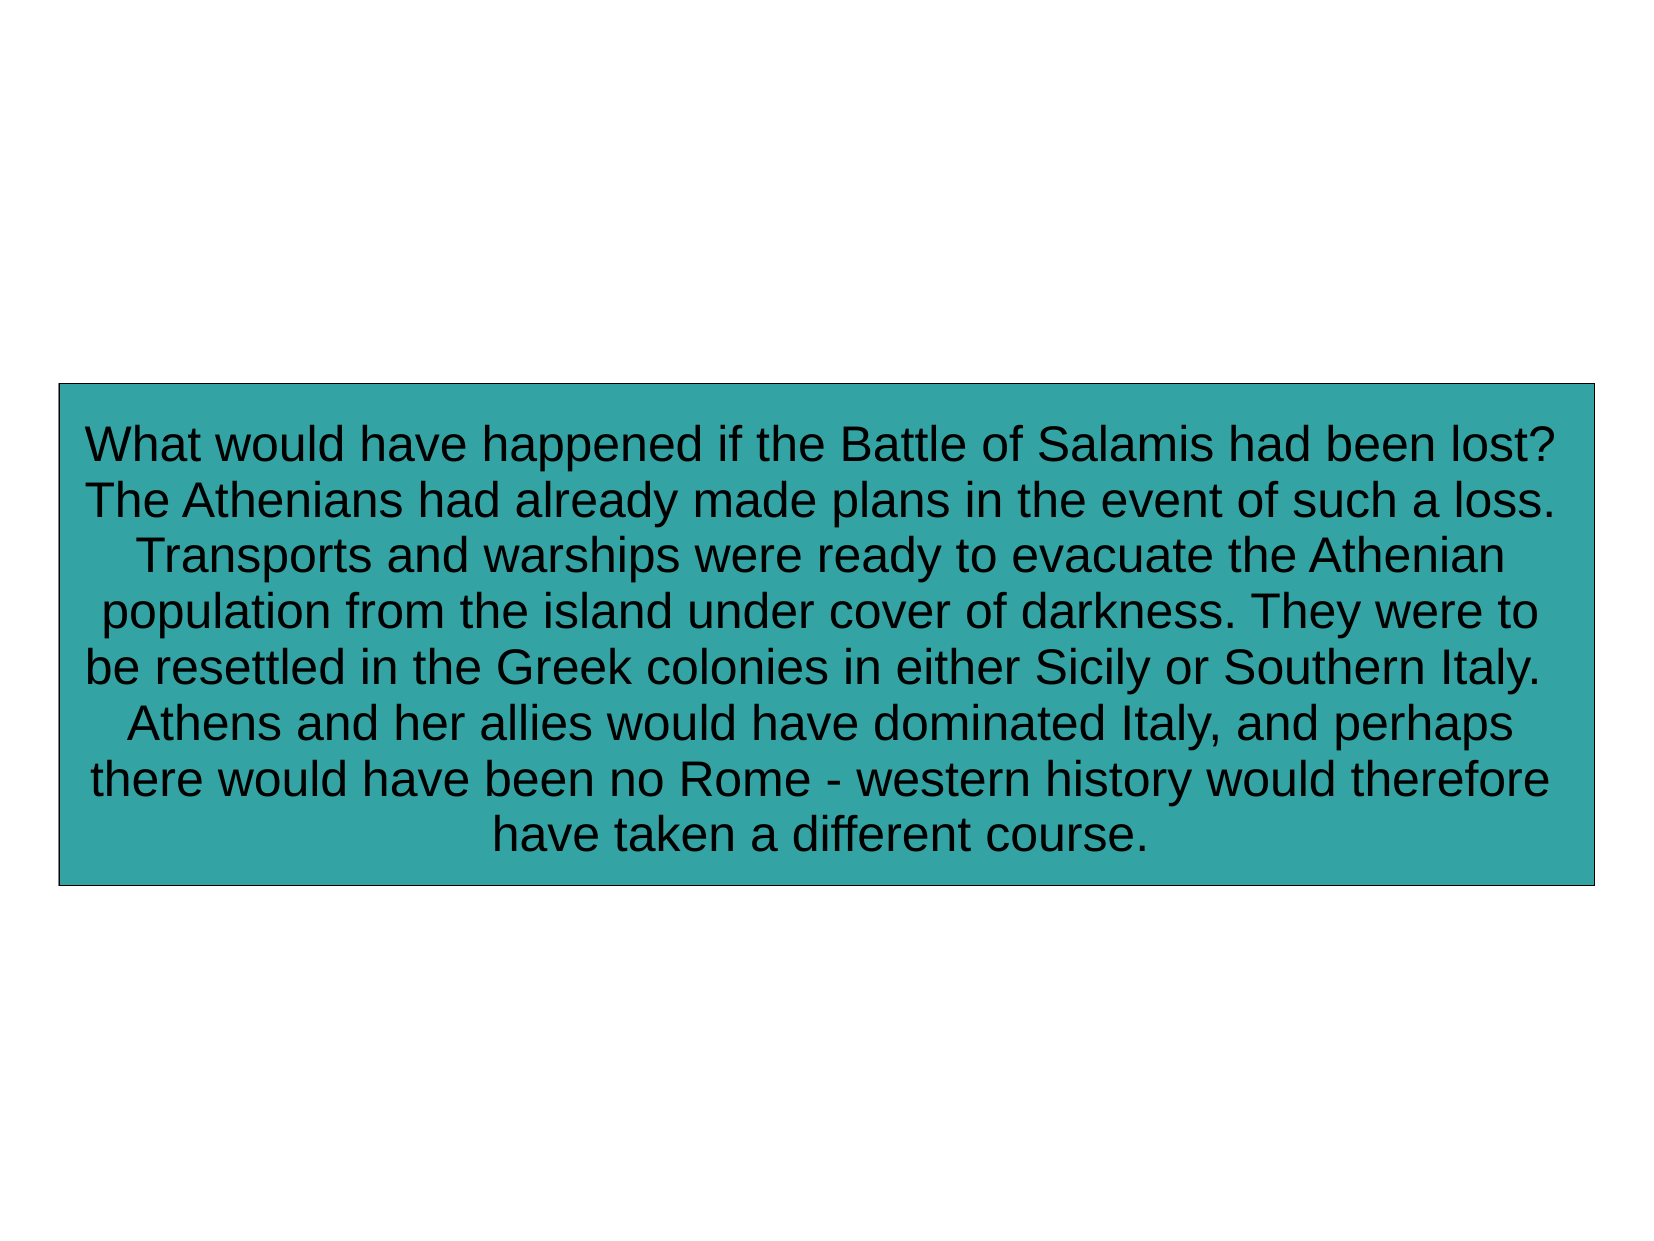

# What would have happened if the Battle of Salamis had been lost? The Athenians had already made plans in the event of such a loss. Transports and warships were ready to evacuate the Athenian population from the island under cover of darkness. They were to be resettled in the Greek colonies in either Sicily or Southern Italy. Athens and her allies would have dominated Italy, and perhaps there would have been no Rome - western history would therefore have taken a different course.